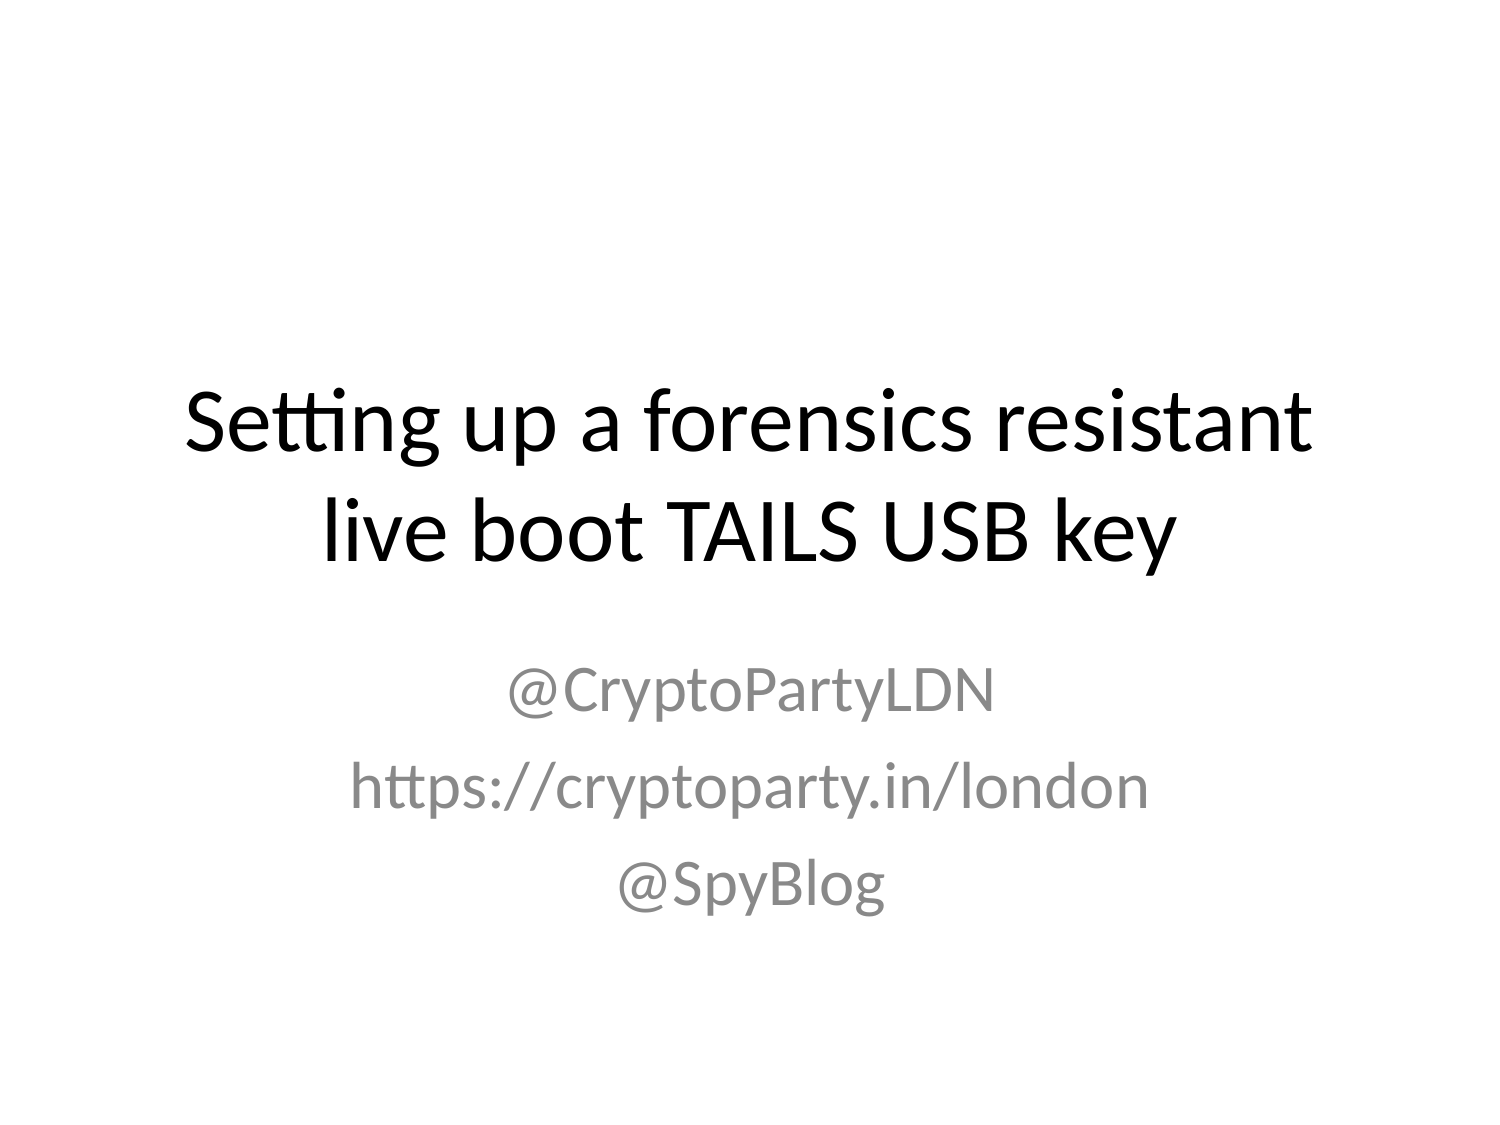

# Setting up a forensics resistant live boot TAILS USB key
@CryptoPartyLDN
https://cryptoparty.in/london
@SpyBlog